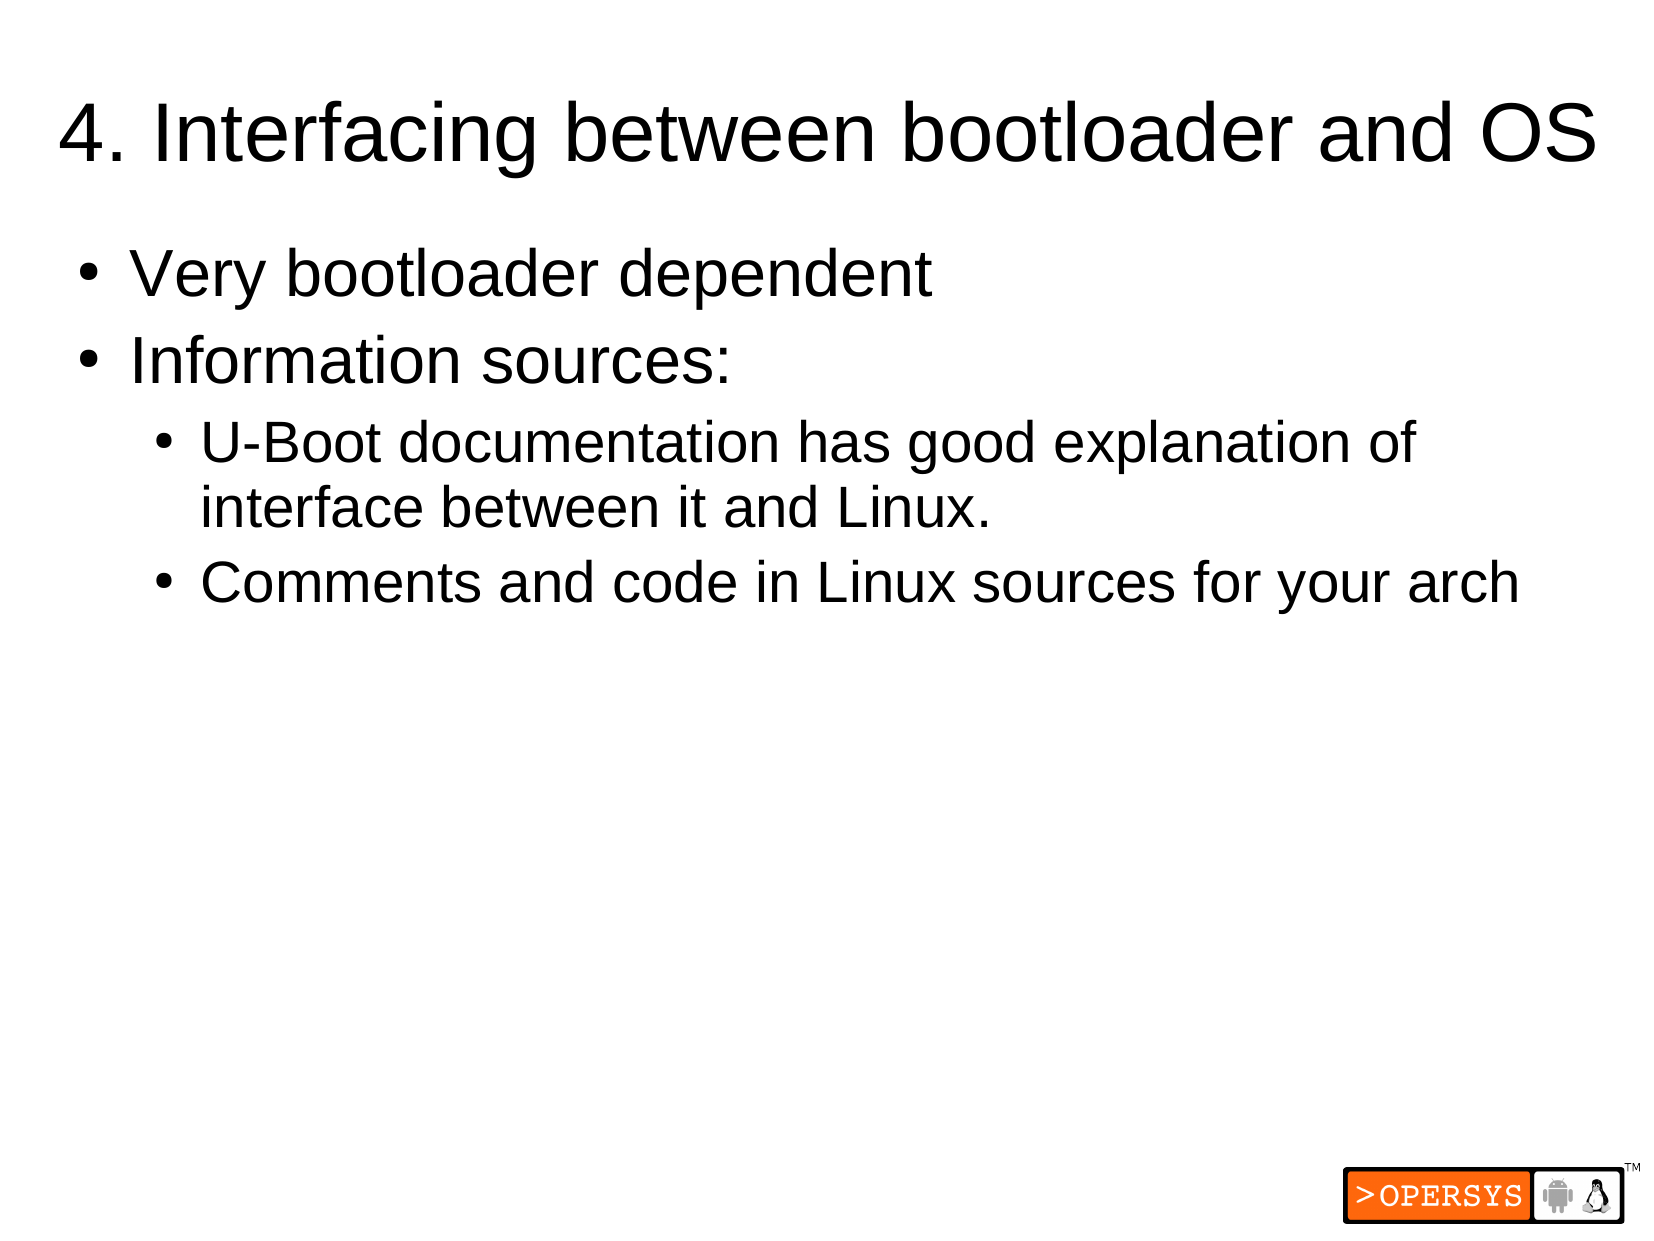

# 4. Interfacing between bootloader and OS
Very bootloader dependent
Information sources:
U-Boot documentation has good explanation of interface between it and Linux.
Comments and code in Linux sources for your arch